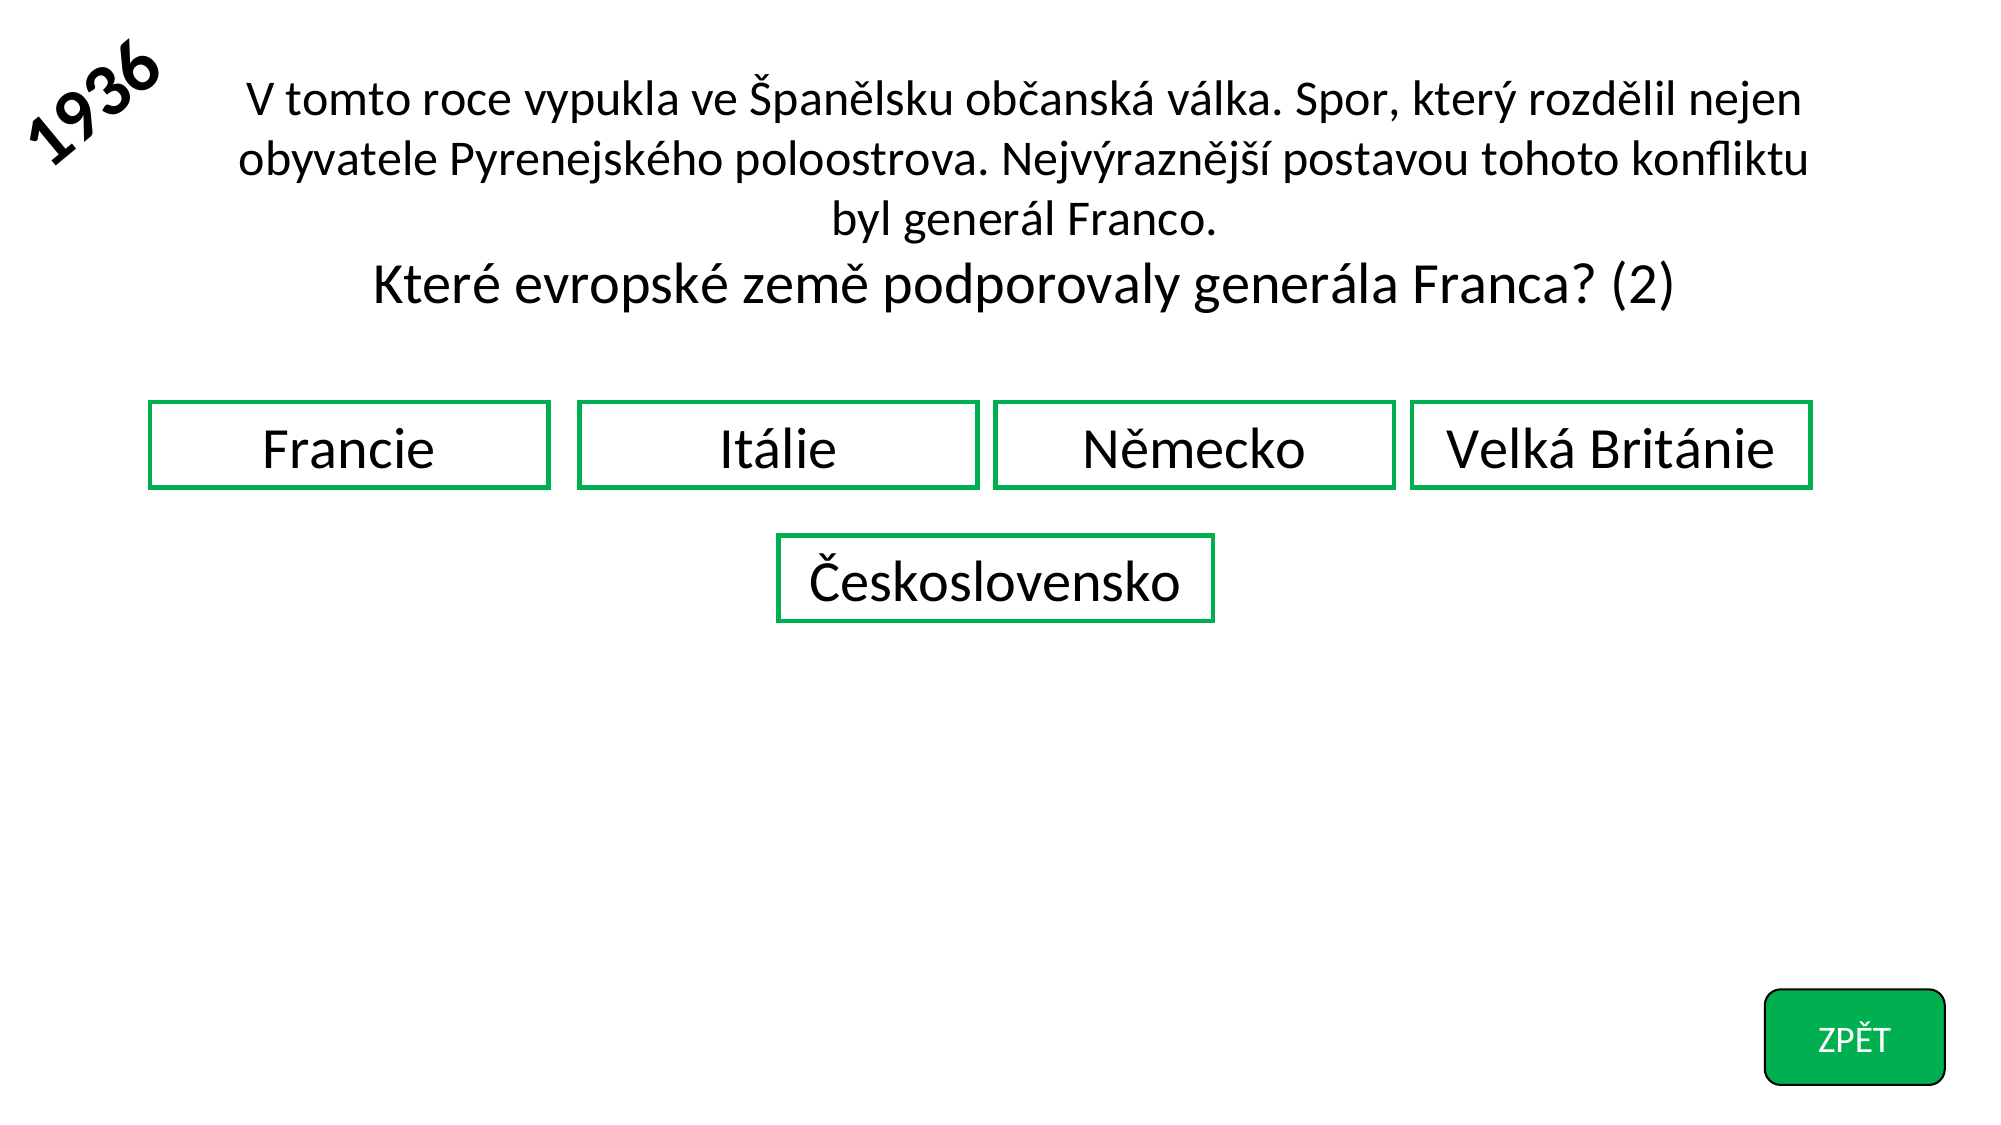

1936
V tomto roce vypukla ve Španělsku občanská válka. Spor, který rozdělil nejen obyvatele Pyrenejského poloostrova. Nejvýraznější postavou tohoto konfliktu byl generál Franco.
Které evropské země podporovaly generála Franca? (2)
Francie
Itálie
Německo
Velká Británie
Československo
ZPĚT